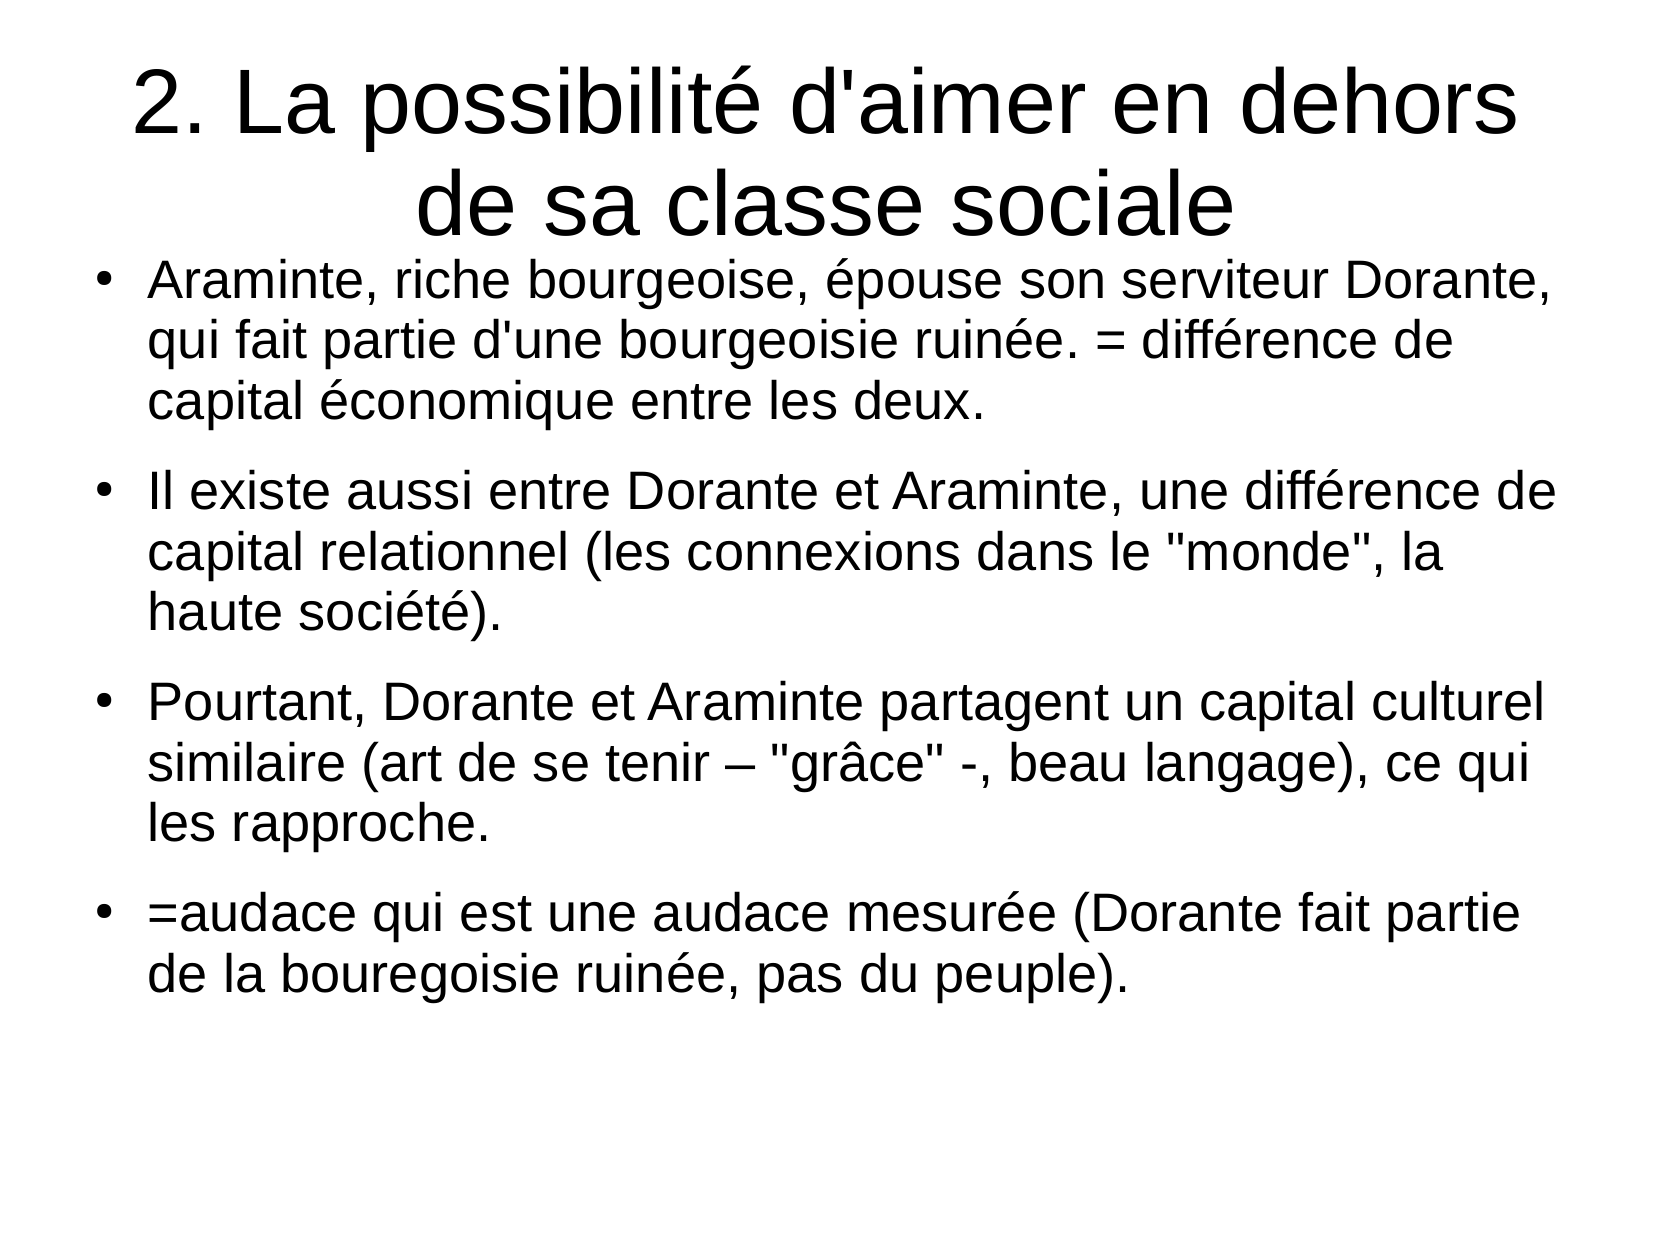

# 2. La possibilité d'aimer en dehors de sa classe sociale
Araminte, riche bourgeoise, épouse son serviteur Dorante, qui fait partie d'une bourgeoisie ruinée. = différence de capital économique entre les deux.
Il existe aussi entre Dorante et Araminte, une différence de capital relationnel (les connexions dans le "monde", la haute société).
Pourtant, Dorante et Araminte partagent un capital culturel similaire (art de se tenir – "grâce" -, beau langage), ce qui les rapproche.
=audace qui est une audace mesurée (Dorante fait partie de la bouregoisie ruinée, pas du peuple).